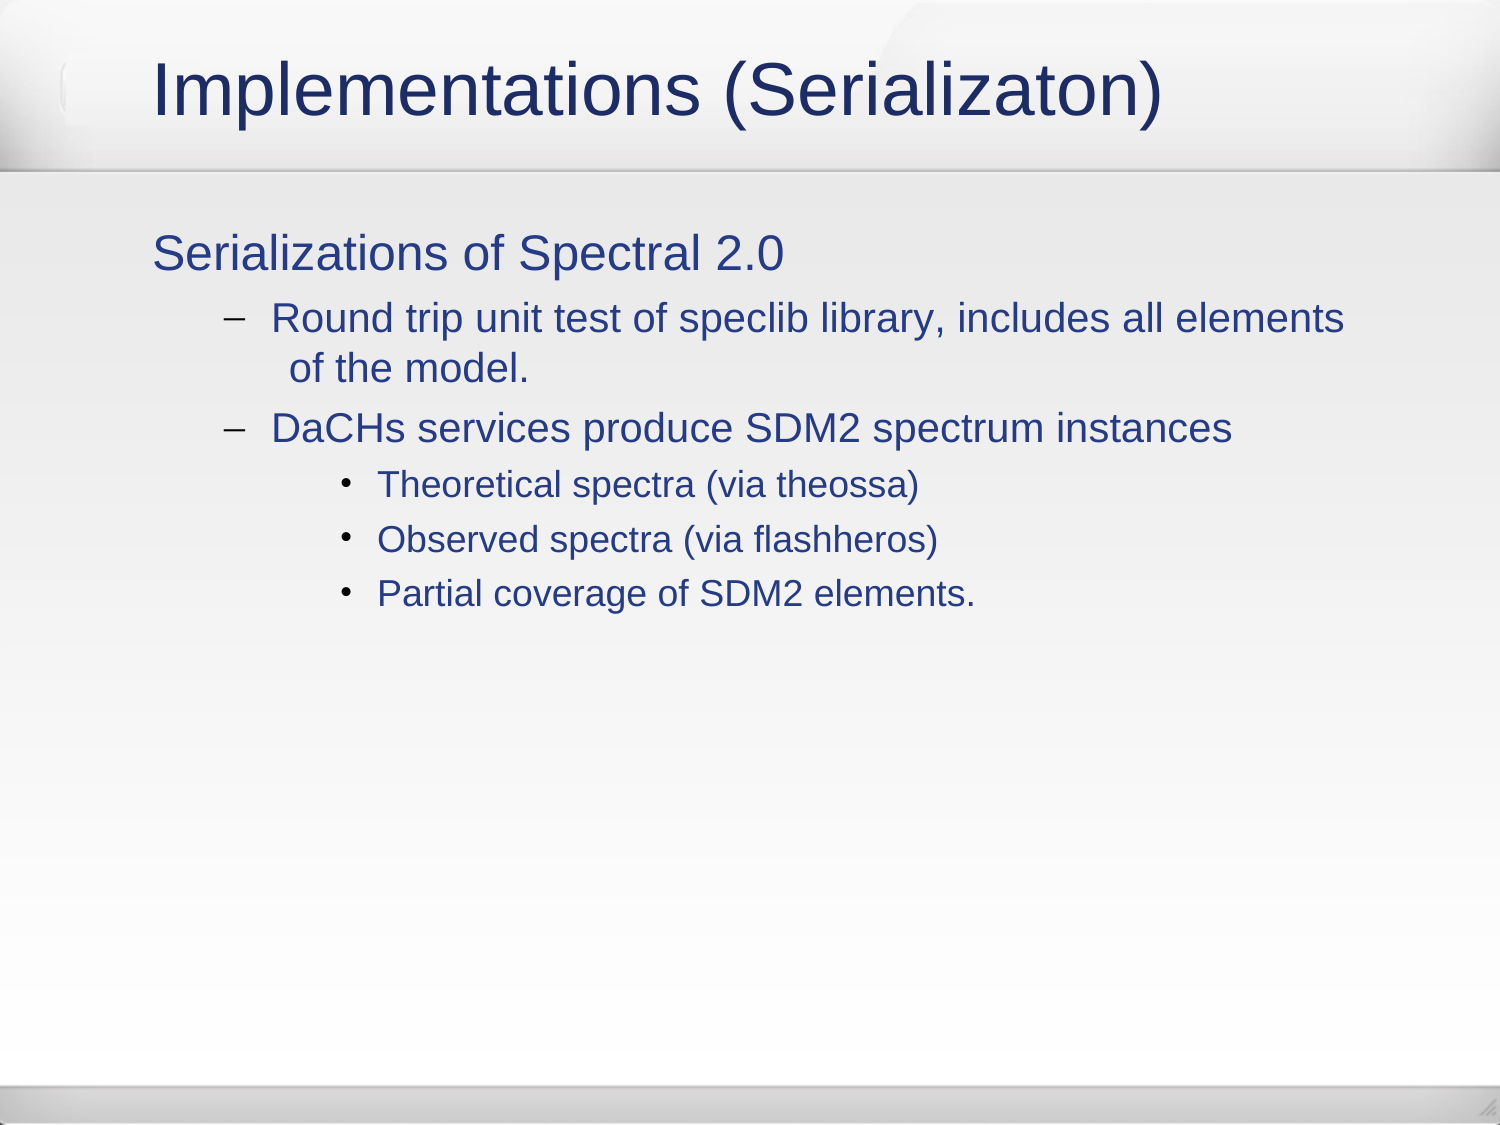

# Implementations (Serializaton)
Serializations of Spectral 2.0
Round trip unit test of speclib library, includes all elements of the model.
DaCHs services produce SDM2 spectrum instances
Theoretical spectra (via theossa)
Observed spectra (via flashheros)
Partial coverage of SDM2 elements.